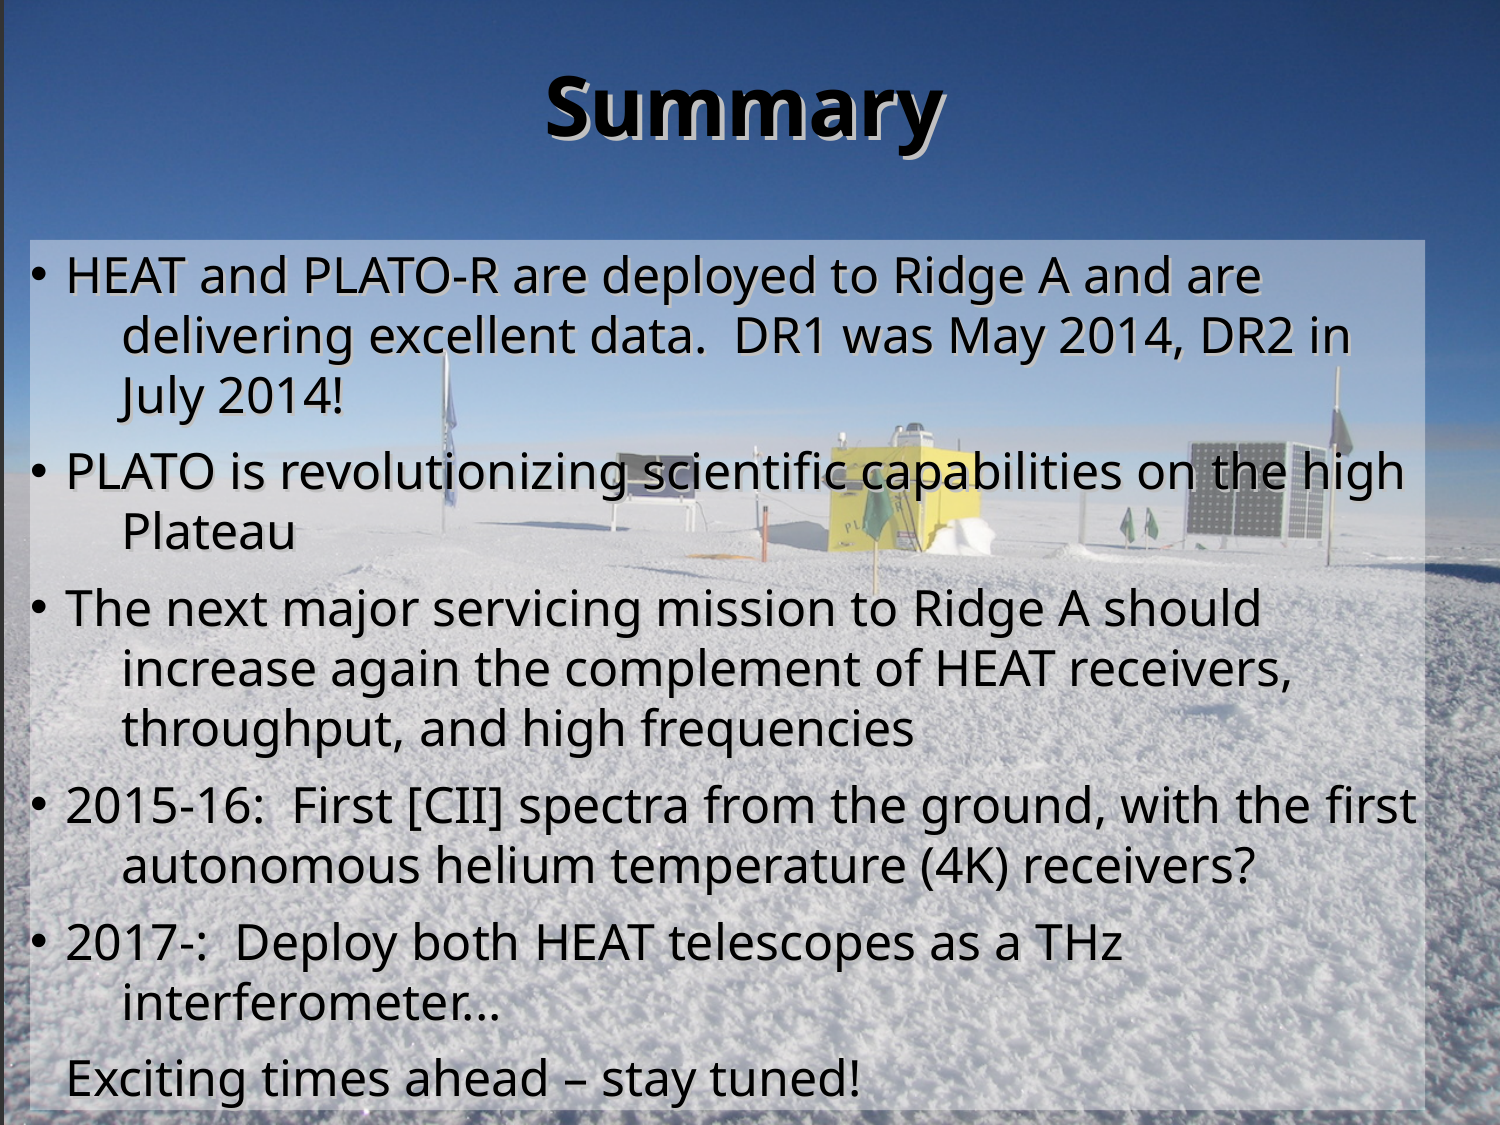

Summary
HEAT and PLATO-R are deployed to Ridge A and are delivering excellent data. DR1 was May 2014, DR2 in July 2014!
PLATO is revolutionizing scientific capabilities on the high Plateau
The next major servicing mission to Ridge A should increase again the complement of HEAT receivers, throughput, and high frequencies
2015-16: First [CII] spectra from the ground, with the first autonomous helium temperature (4K) receivers?
2017-: Deploy both HEAT telescopes as a THz interferometer...
Exciting times ahead – stay tuned!